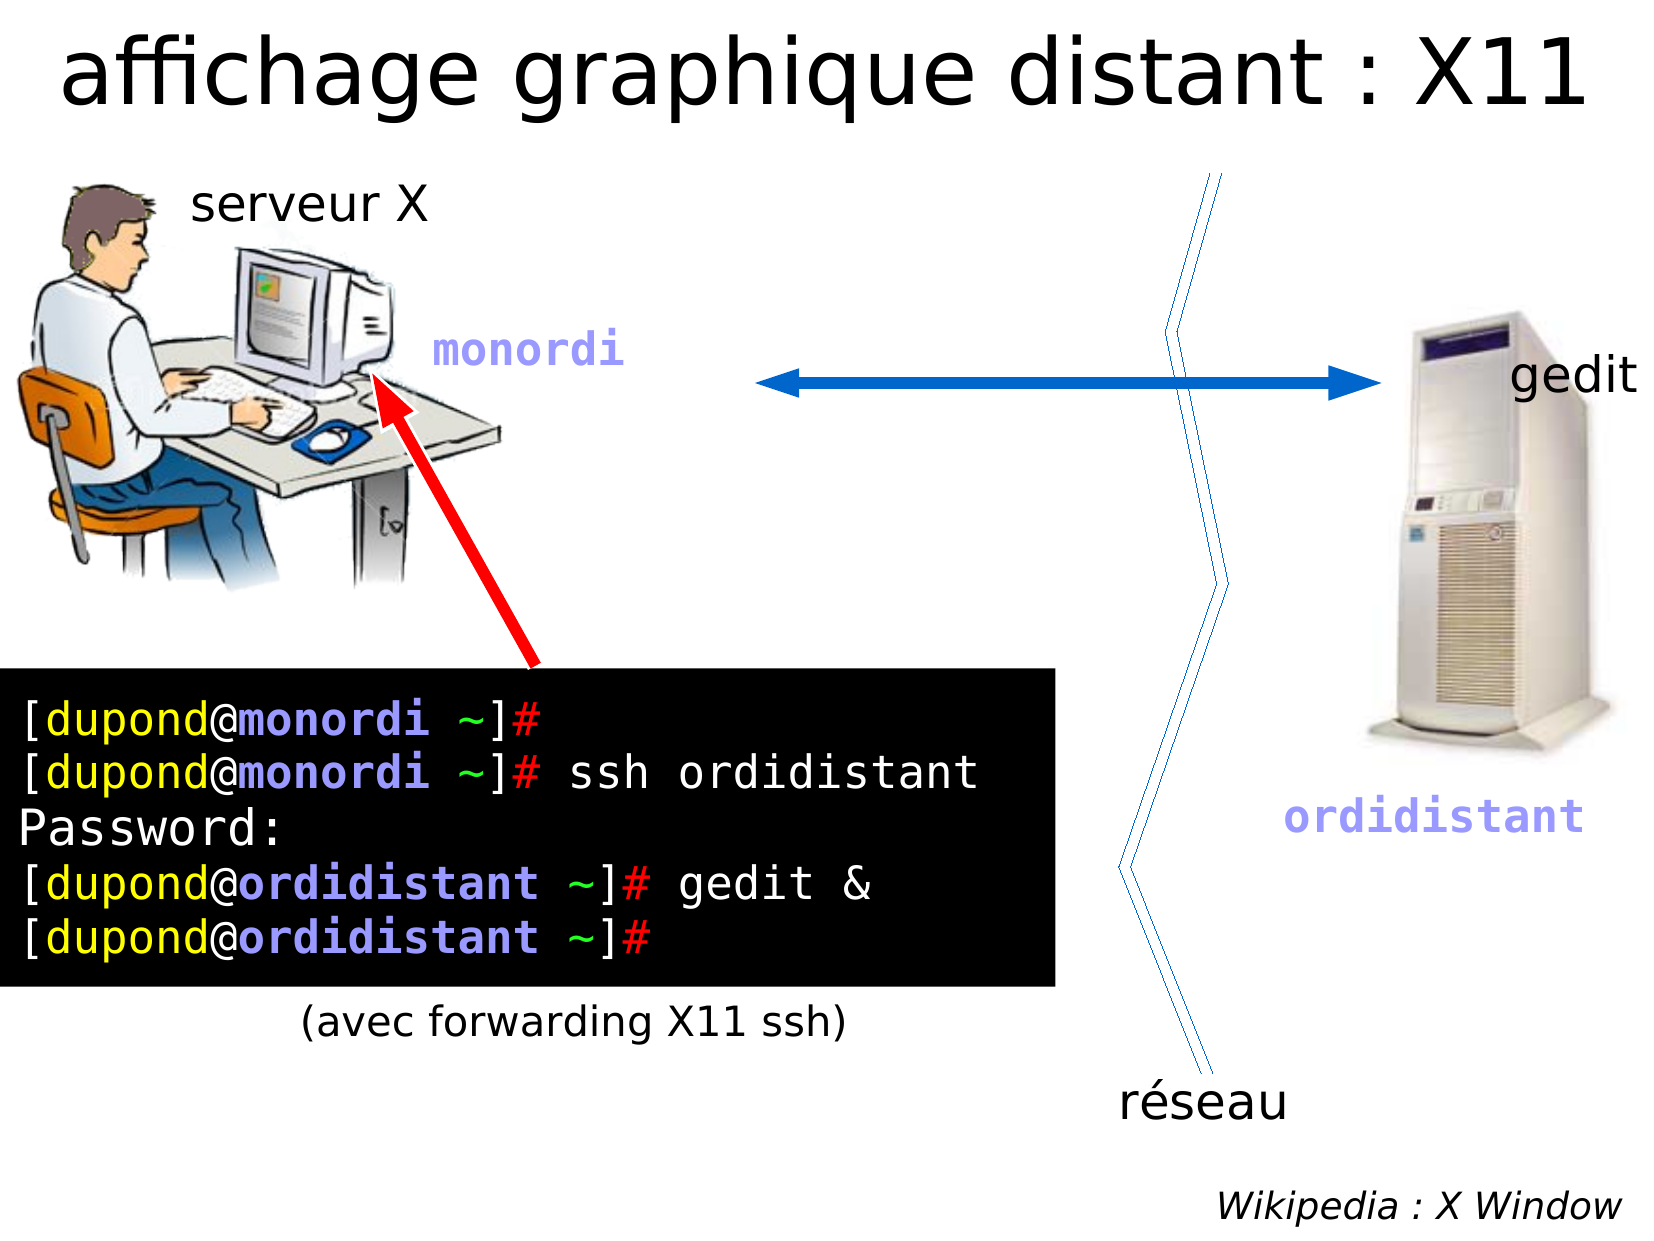

# affichage graphique distant : X11
serveur X
monordi
gedit
[dupond@monordi ~]#
[dupond@monordi ~]# ssh ordidistant
Password:
[dupond@ordidistant ~]# gedit &
[dupond@ordidistant ~]#
ordidistant
(avec forwarding X11 ssh)
réseau
Wikipedia : X Window